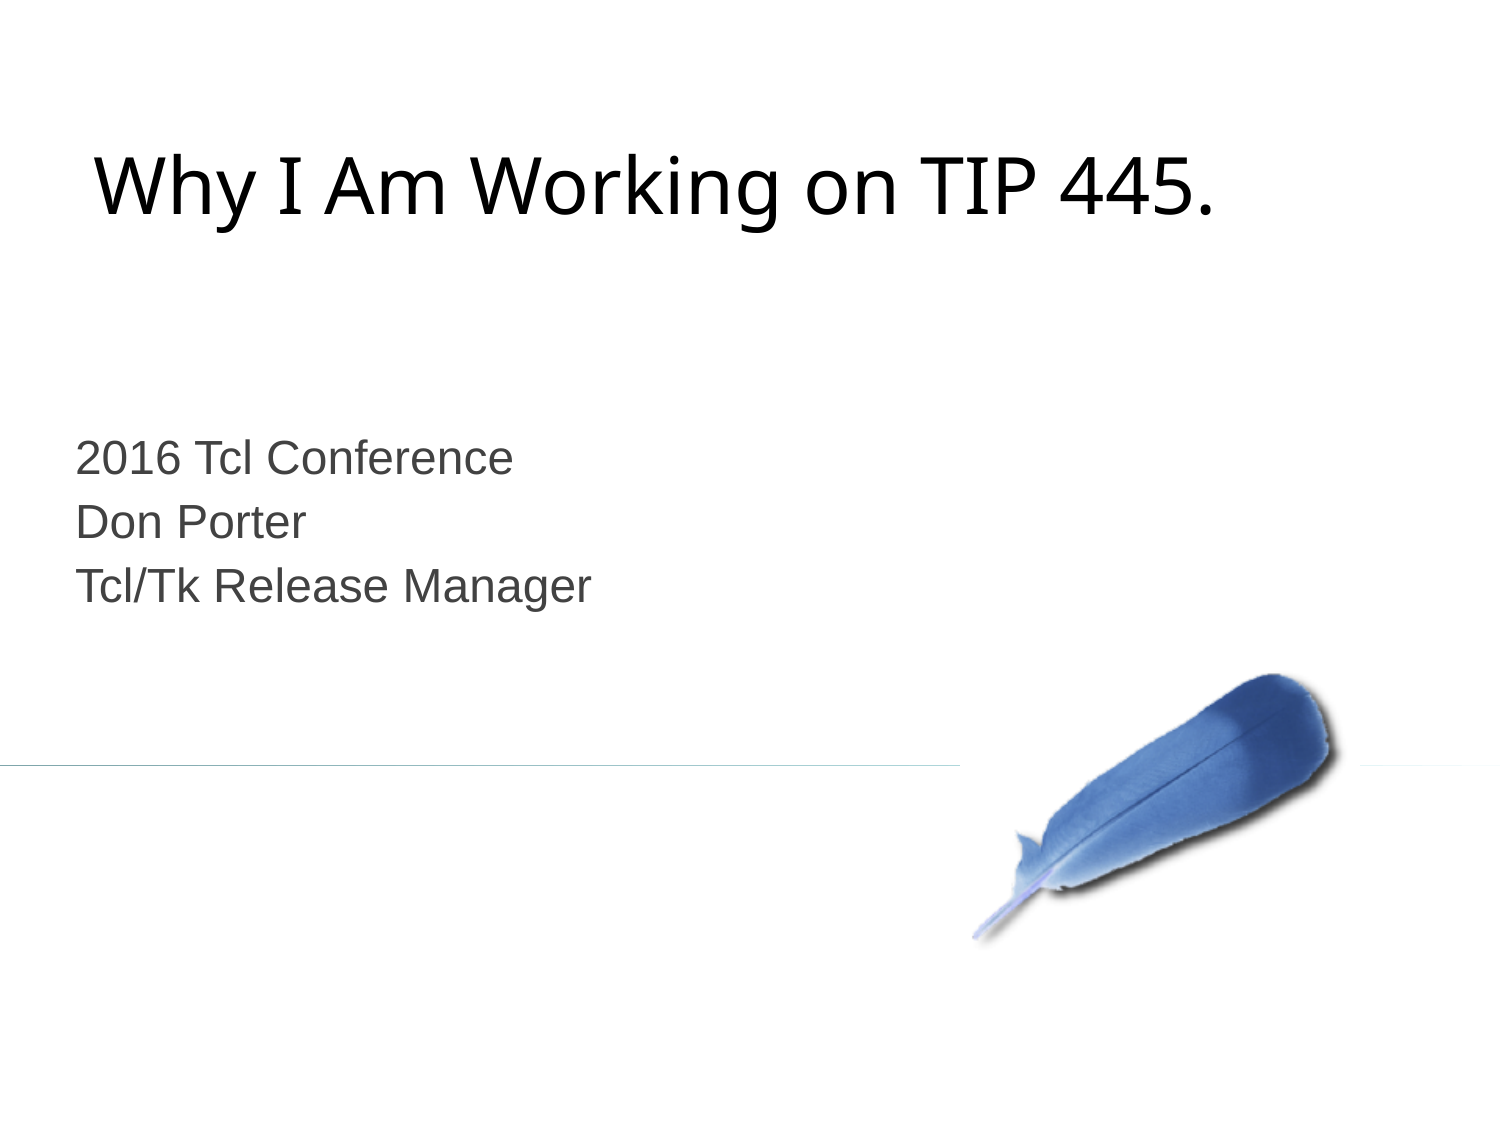

Why I Am Working on TIP 445.
# 2016 Tcl Conference
Don Porter
Tcl/Tk Release Manager